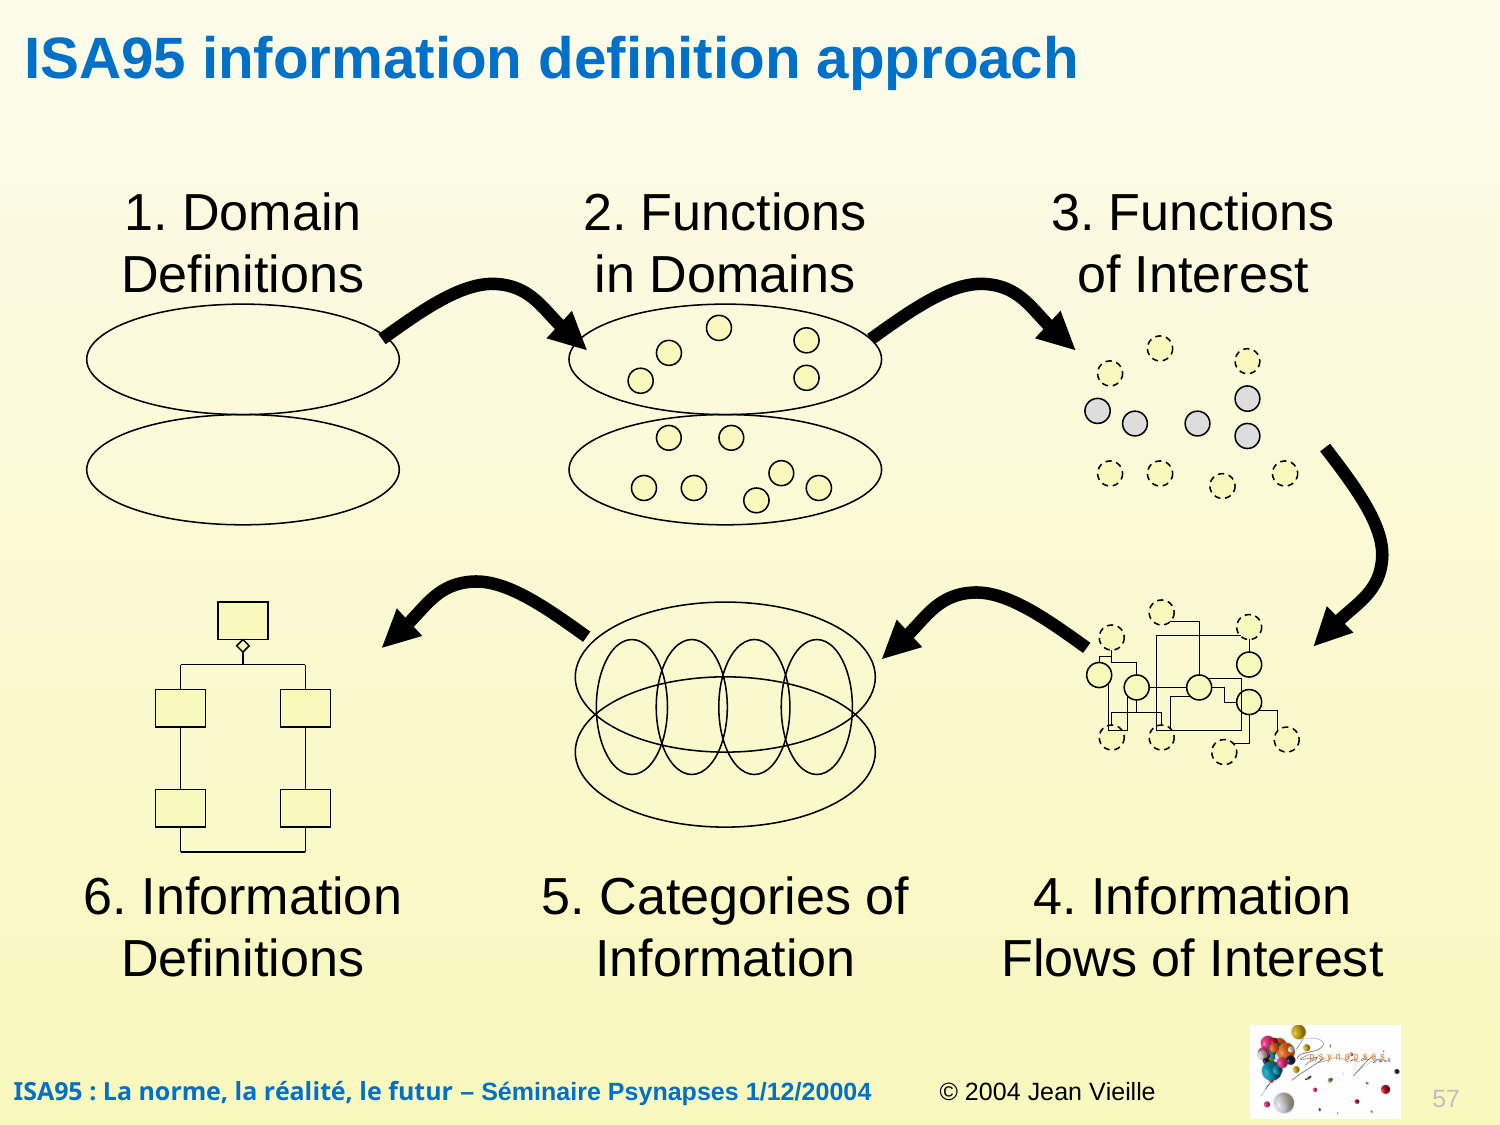

# ISA95 information definition approach
1. Domain
Definitions
2. Functions
in Domains
3. Functions
of Interest
6. Information
Definitions
5. Categories of
Information
4. Information
Flows of Interest